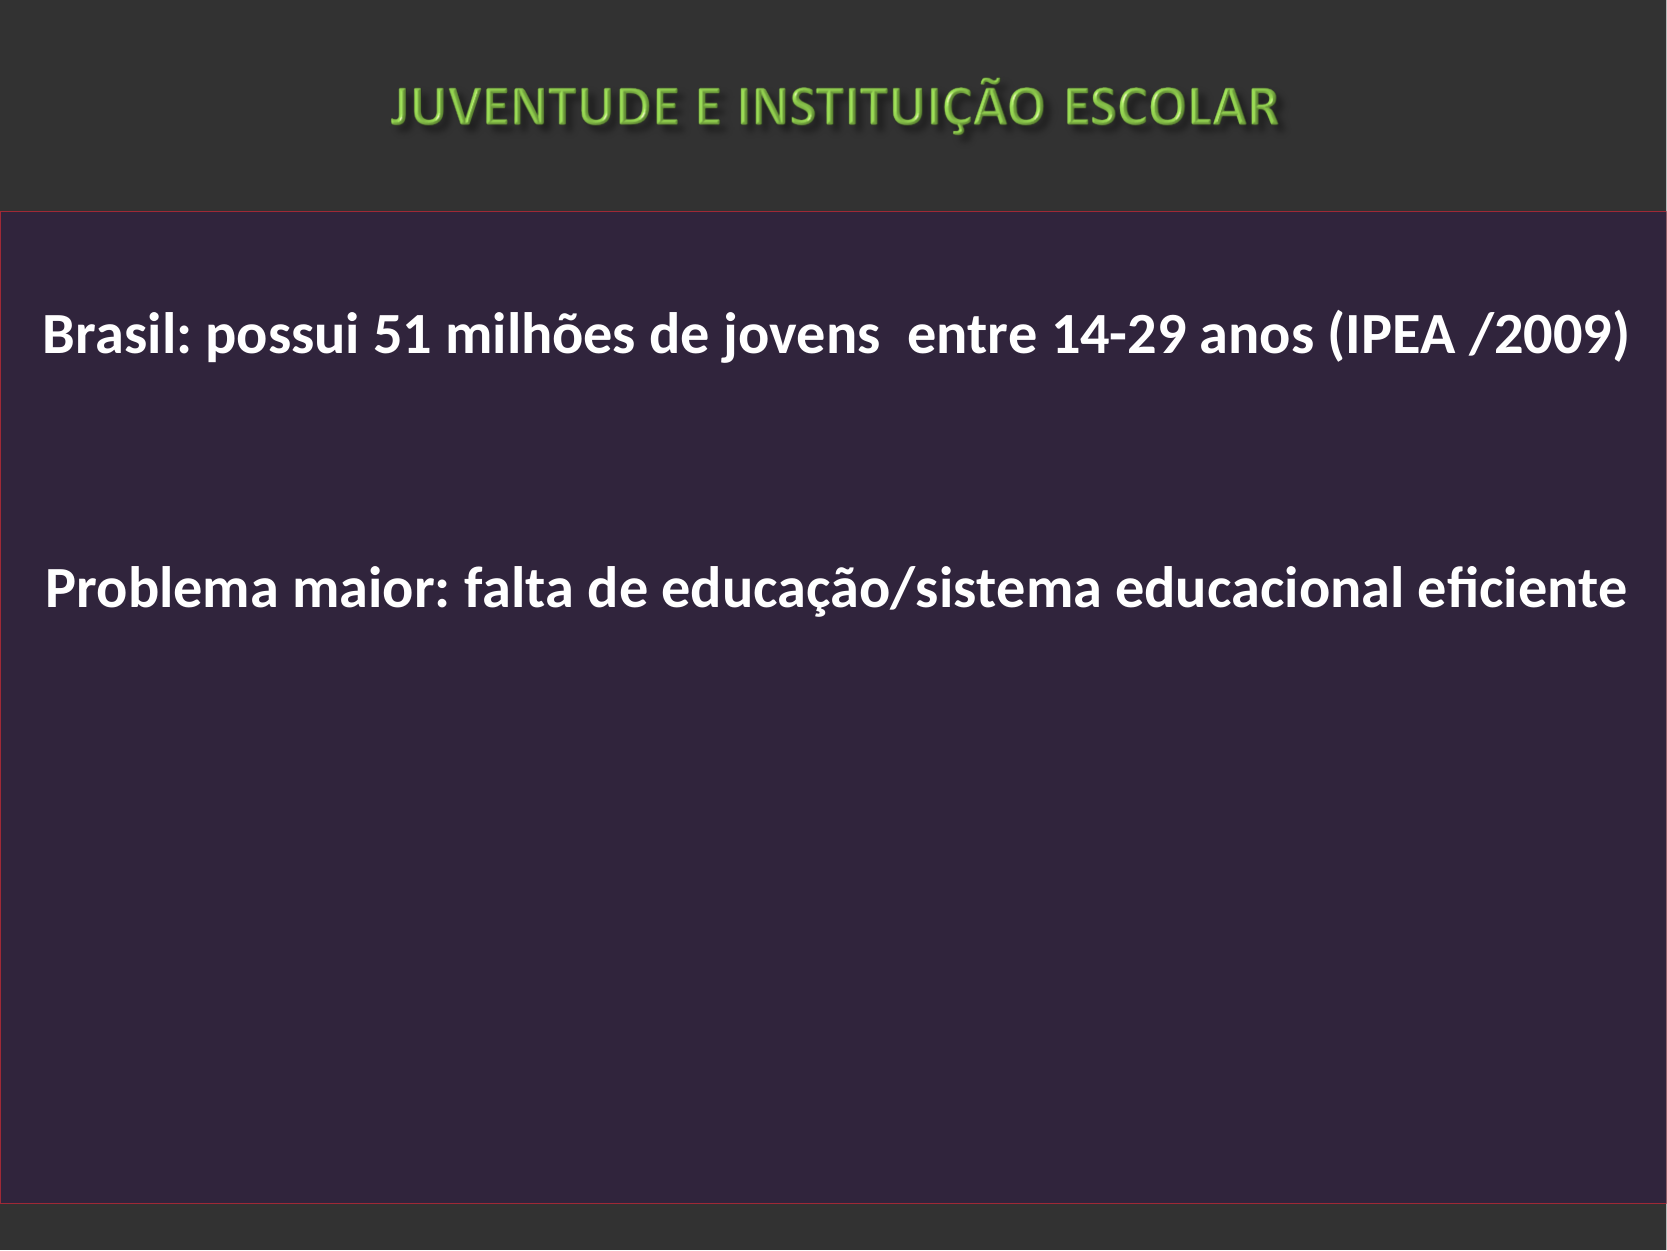

# Brasil: possui 51 milhões de jovens entre 14-29 anos (IPEA /2009)
Problema maior: falta de educação/sistema educacional eficiente